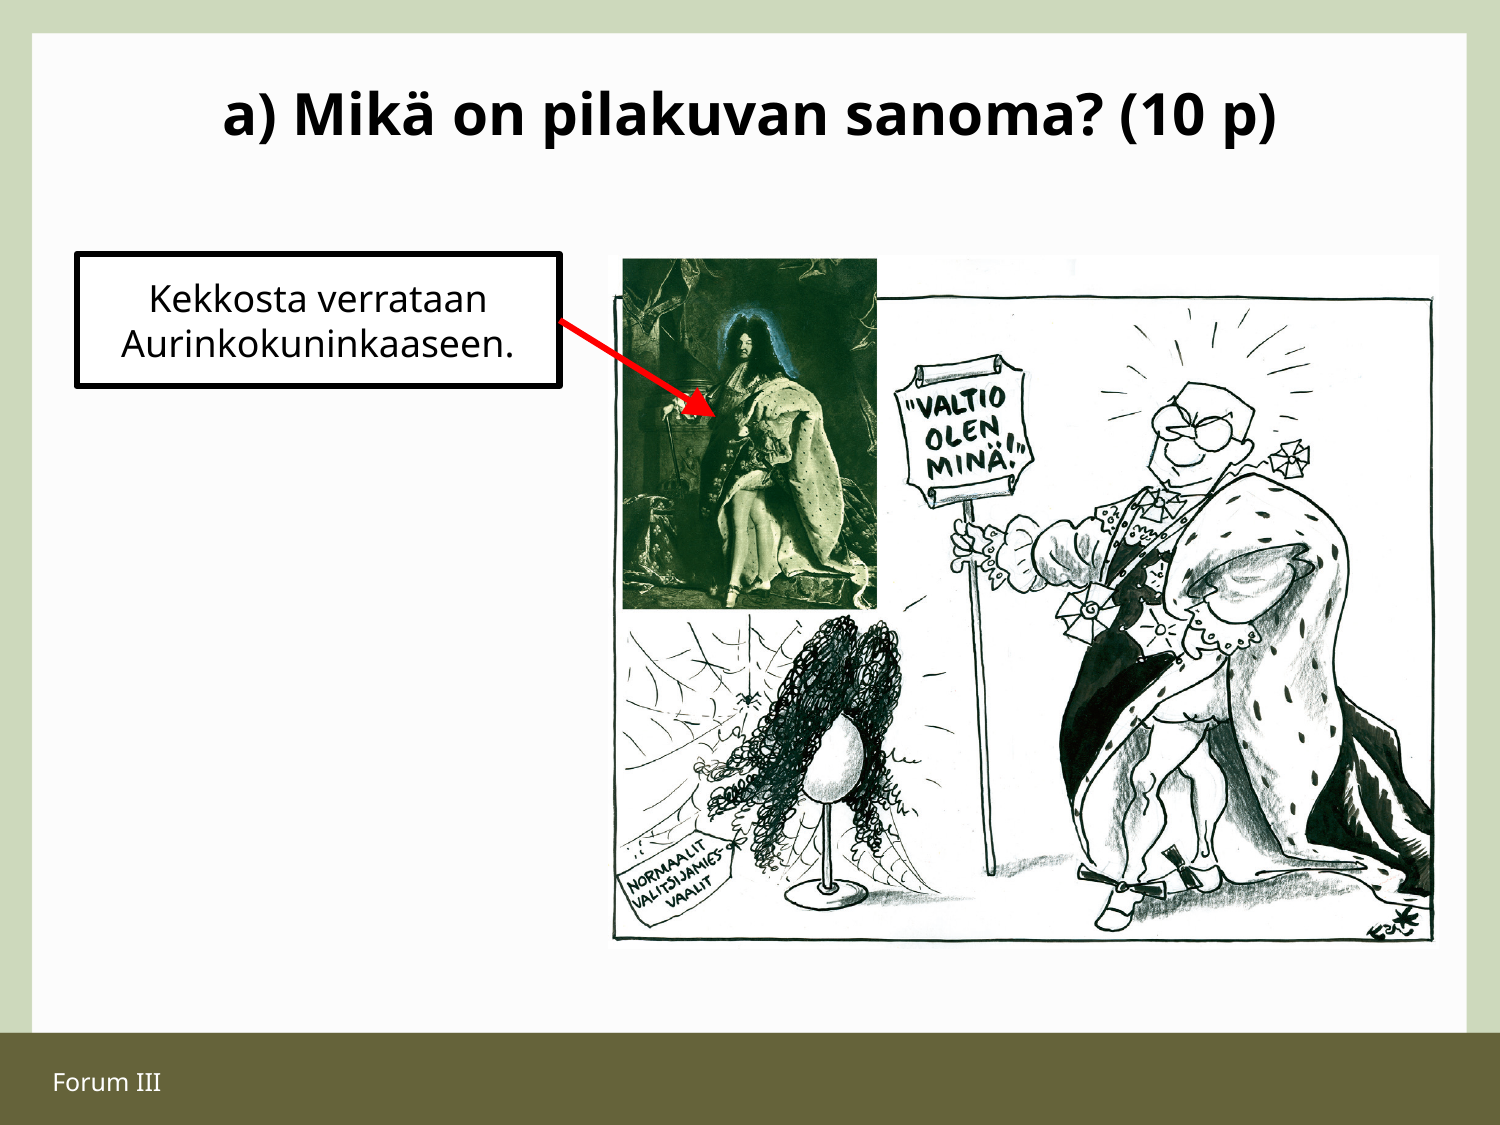

# a) Mikä on pilakuvan sanoma? (10 p)
Kekkosta verrataan Aurinkokuninkaaseen.